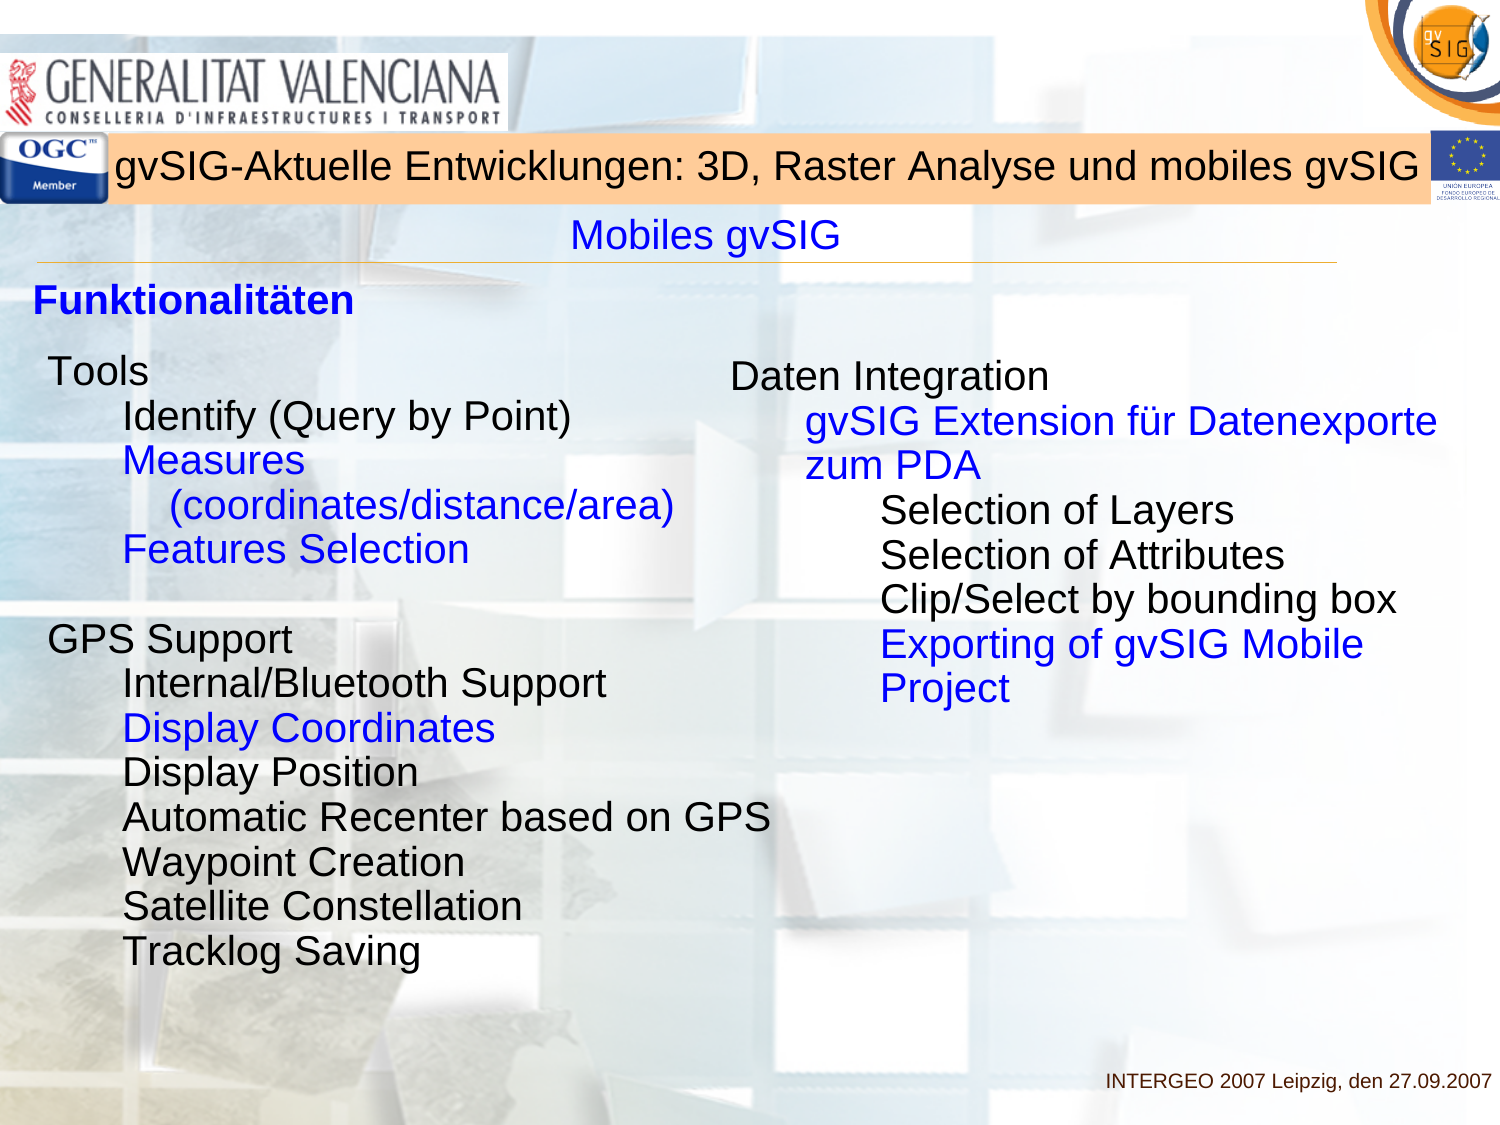

gvSIG-Aktuelle Entwicklungen: 3D, Raster Analyse und mobiles gvSIG
Mobiles gvSIG
Funktionalitäten
Tools
Identify (Query by Point)
Measures (coordinates/distance/area)
Features Selection
GPS Support
Internal/Bluetooth Support
Display Coordinates
Display Position
Automatic Recenter based on GPS
Waypoint Creation
Satellite Constellation
Tracklog Saving
Daten Integration
gvSIG Extension für Datenexporte
zum PDA
Selection of Layers
Selection of Attributes
Clip/Select by bounding box
Exporting of gvSIG Mobile
Project
INTERGEO 2007 Leipzig, den 27.09.2007